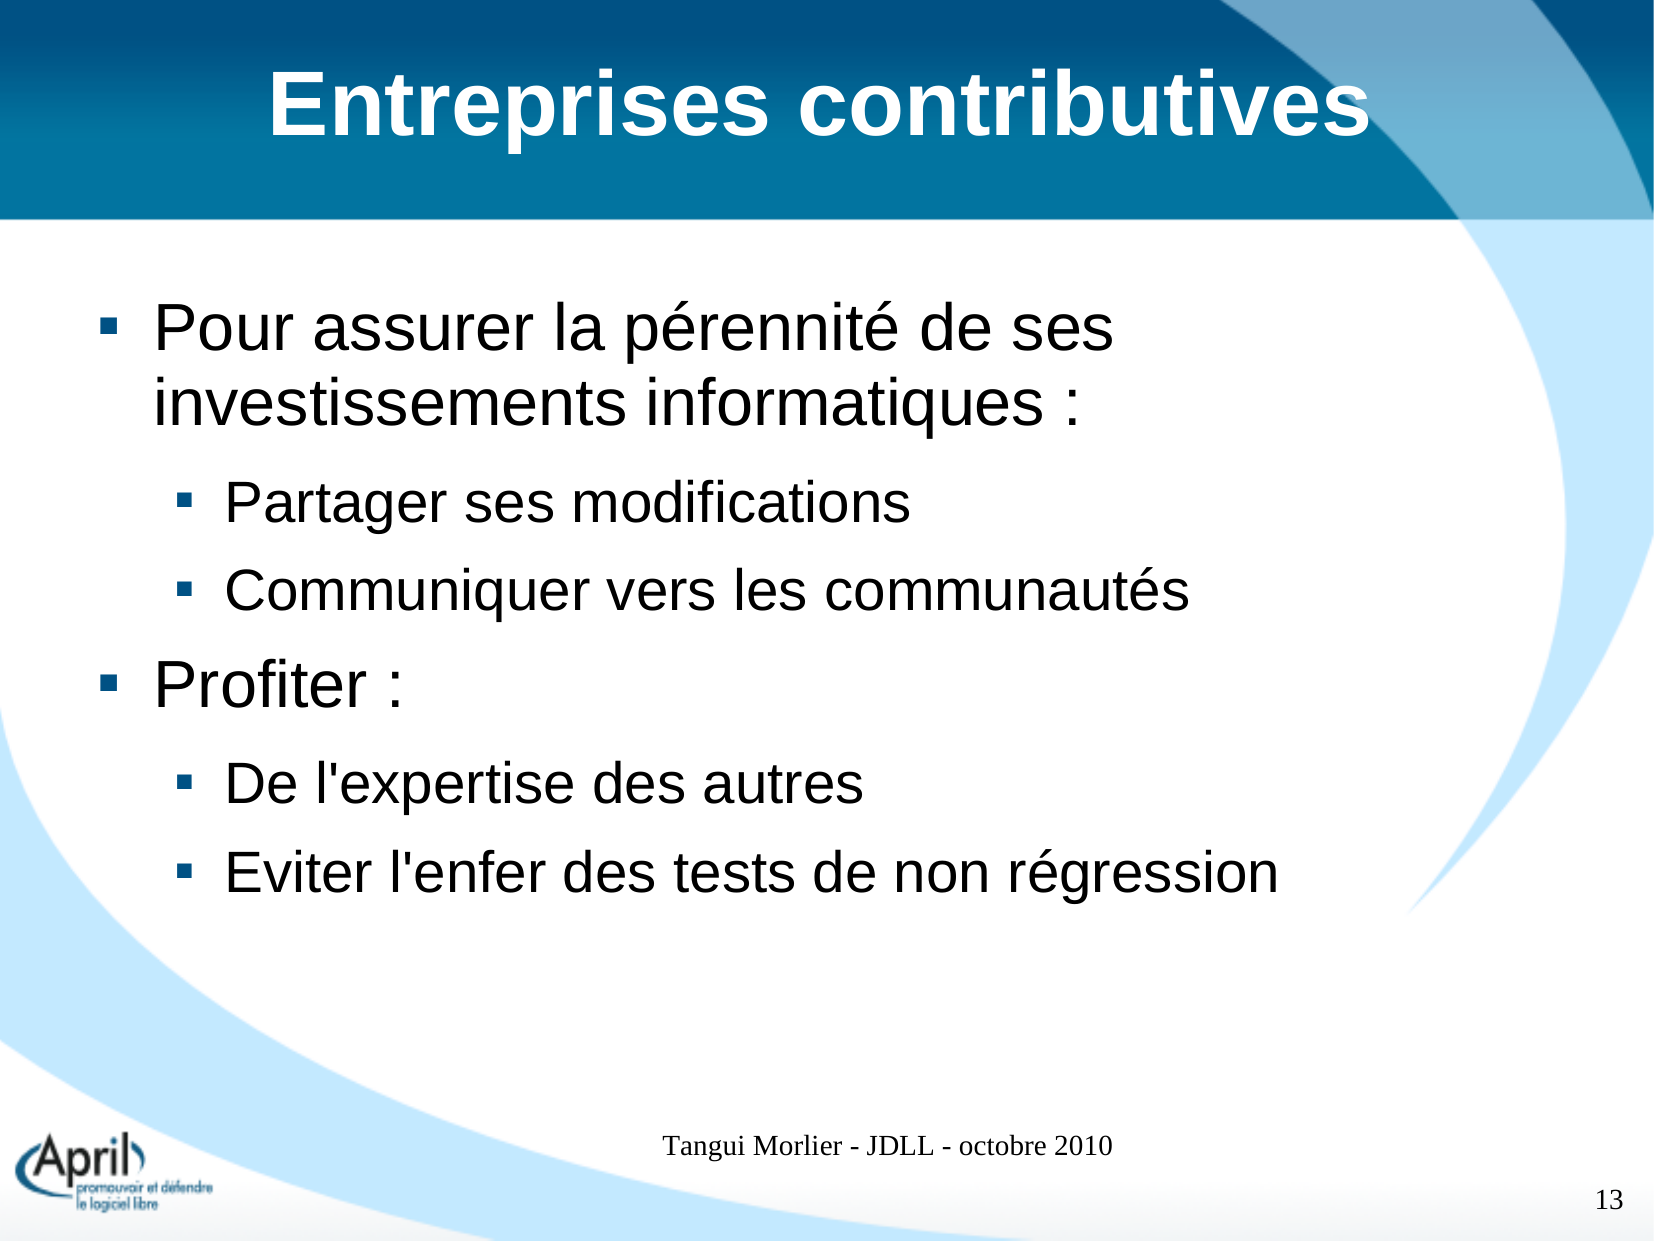

# Entreprises contributives
Pour assurer la pérennité de ses investissements informatiques :
Partager ses modifications
Communiquer vers les communautés
Profiter :
De l'expertise des autres
Eviter l'enfer des tests de non régression
Tangui Morlier - JDLL - octobre 2010
13